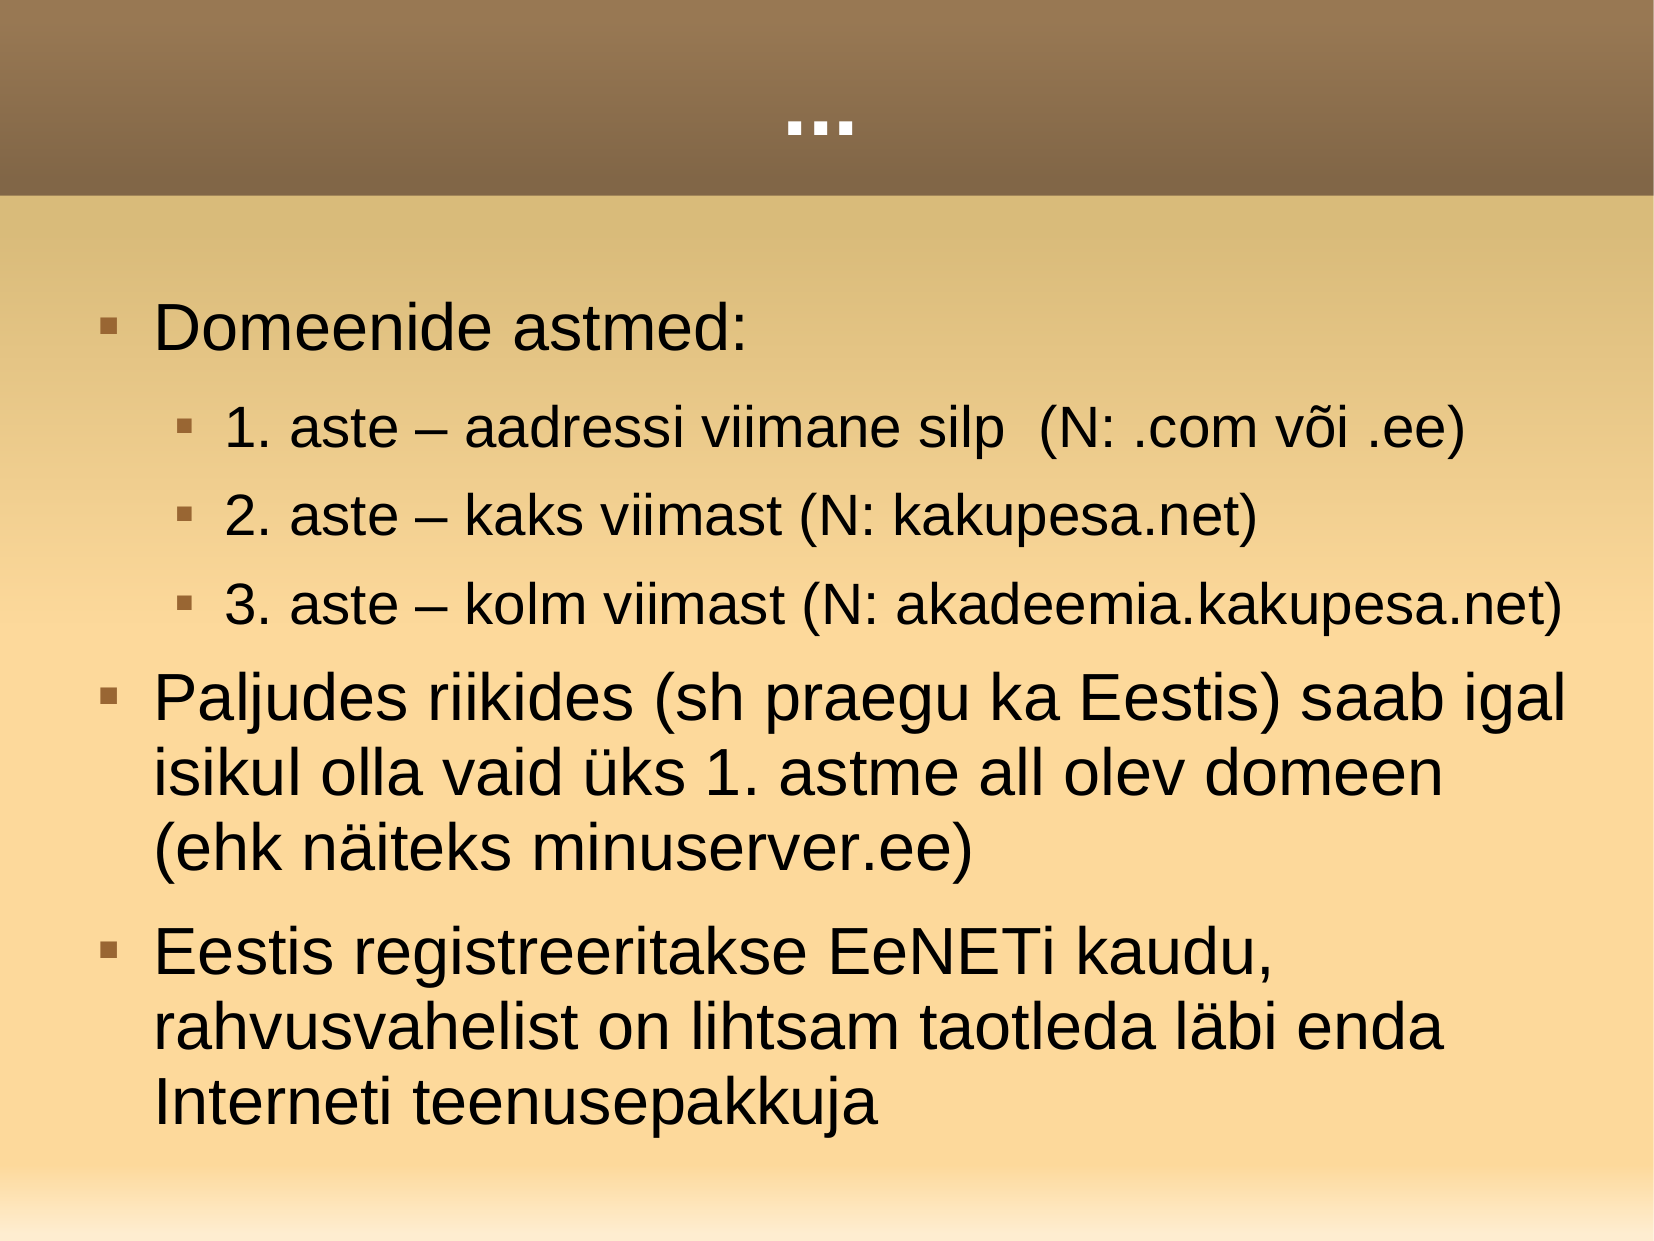

# ...
Domeenide astmed:
1. aste – aadressi viimane silp (N: .com või .ee)
2. aste – kaks viimast (N: kakupesa.net)
3. aste – kolm viimast (N: akadeemia.kakupesa.net)
Paljudes riikides (sh praegu ka Eestis) saab igal isikul olla vaid üks 1. astme all olev domeen (ehk näiteks minuserver.ee)
Eestis registreeritakse EeNETi kaudu, rahvusvahelist on lihtsam taotleda läbi enda Interneti teenusepakkuja